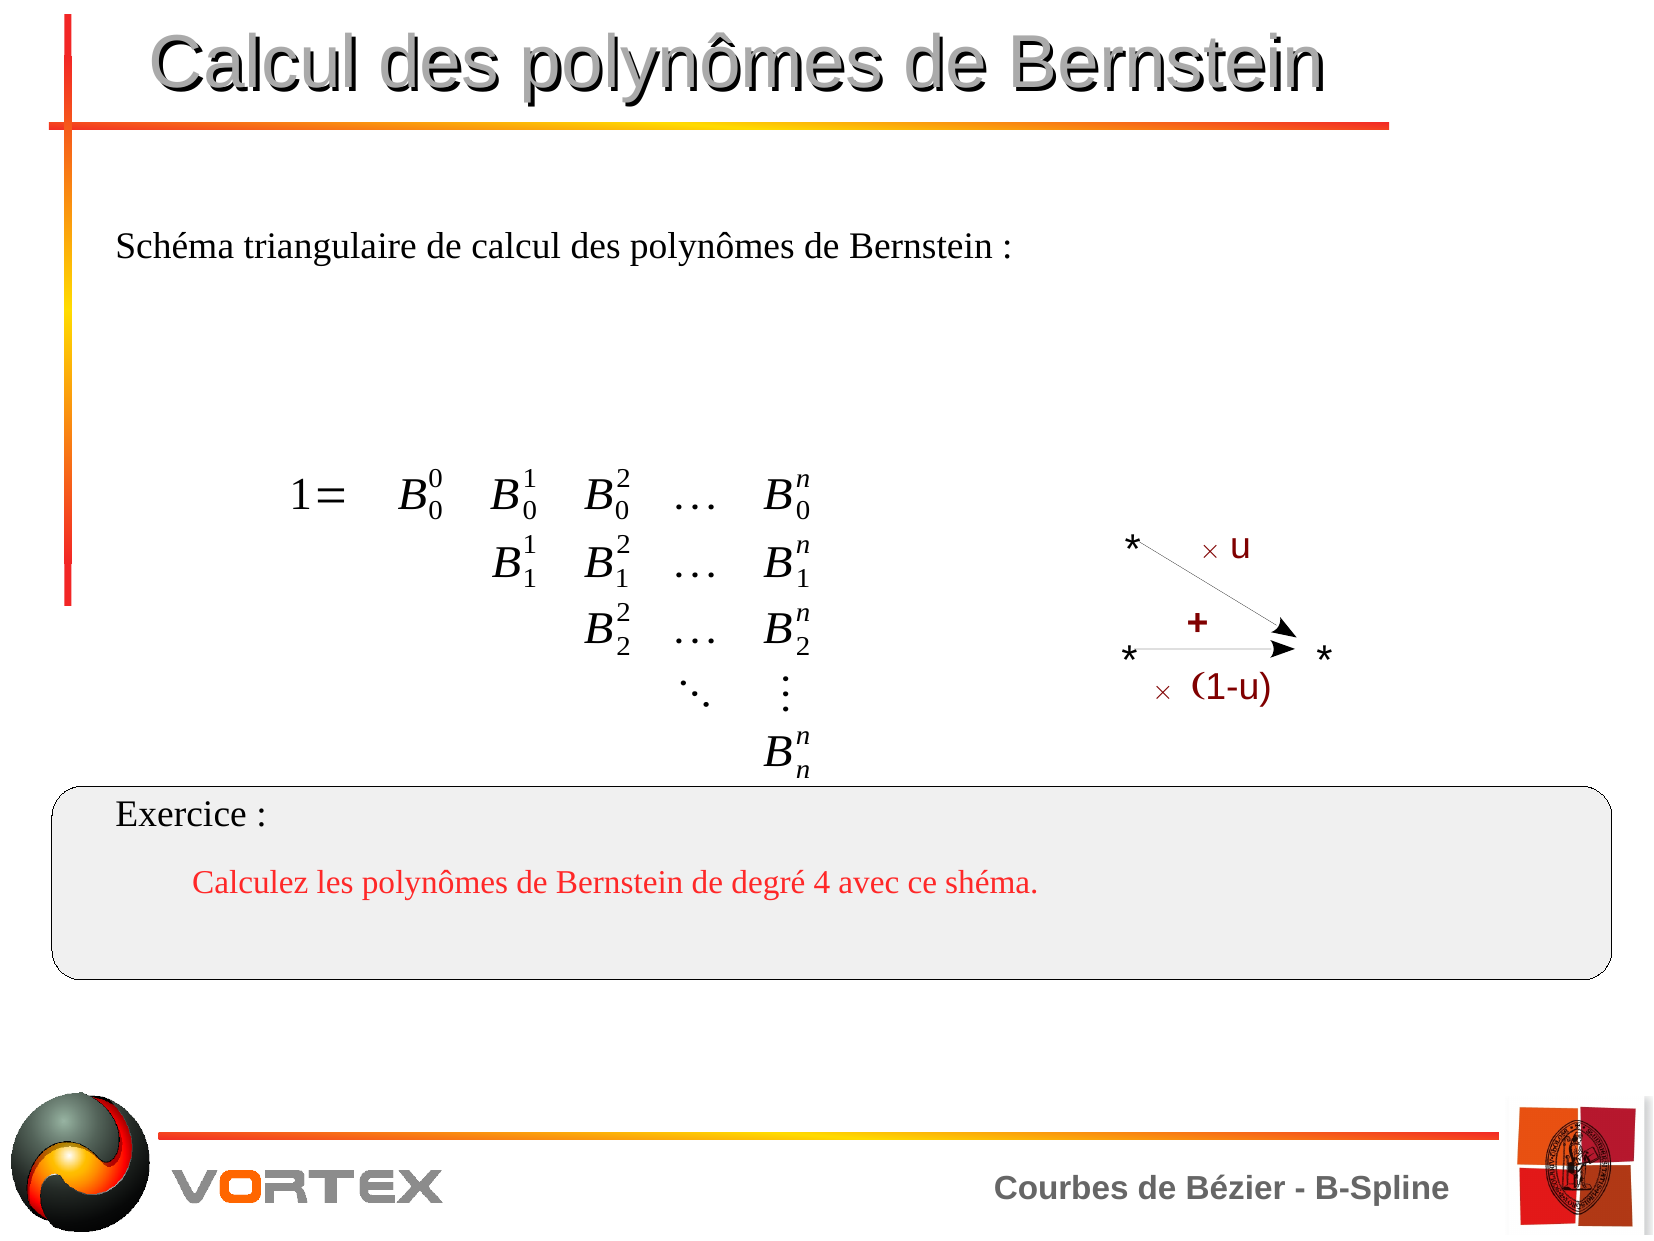

# Calcul des polynômes de Bernstein
Schéma triangulaire de calcul des polynômes de Bernstein :
Exercice :
Calculez les polynômes de Bernstein de degré 4 avec ce shéma.
 u
*
+
*
*
 (1-u)